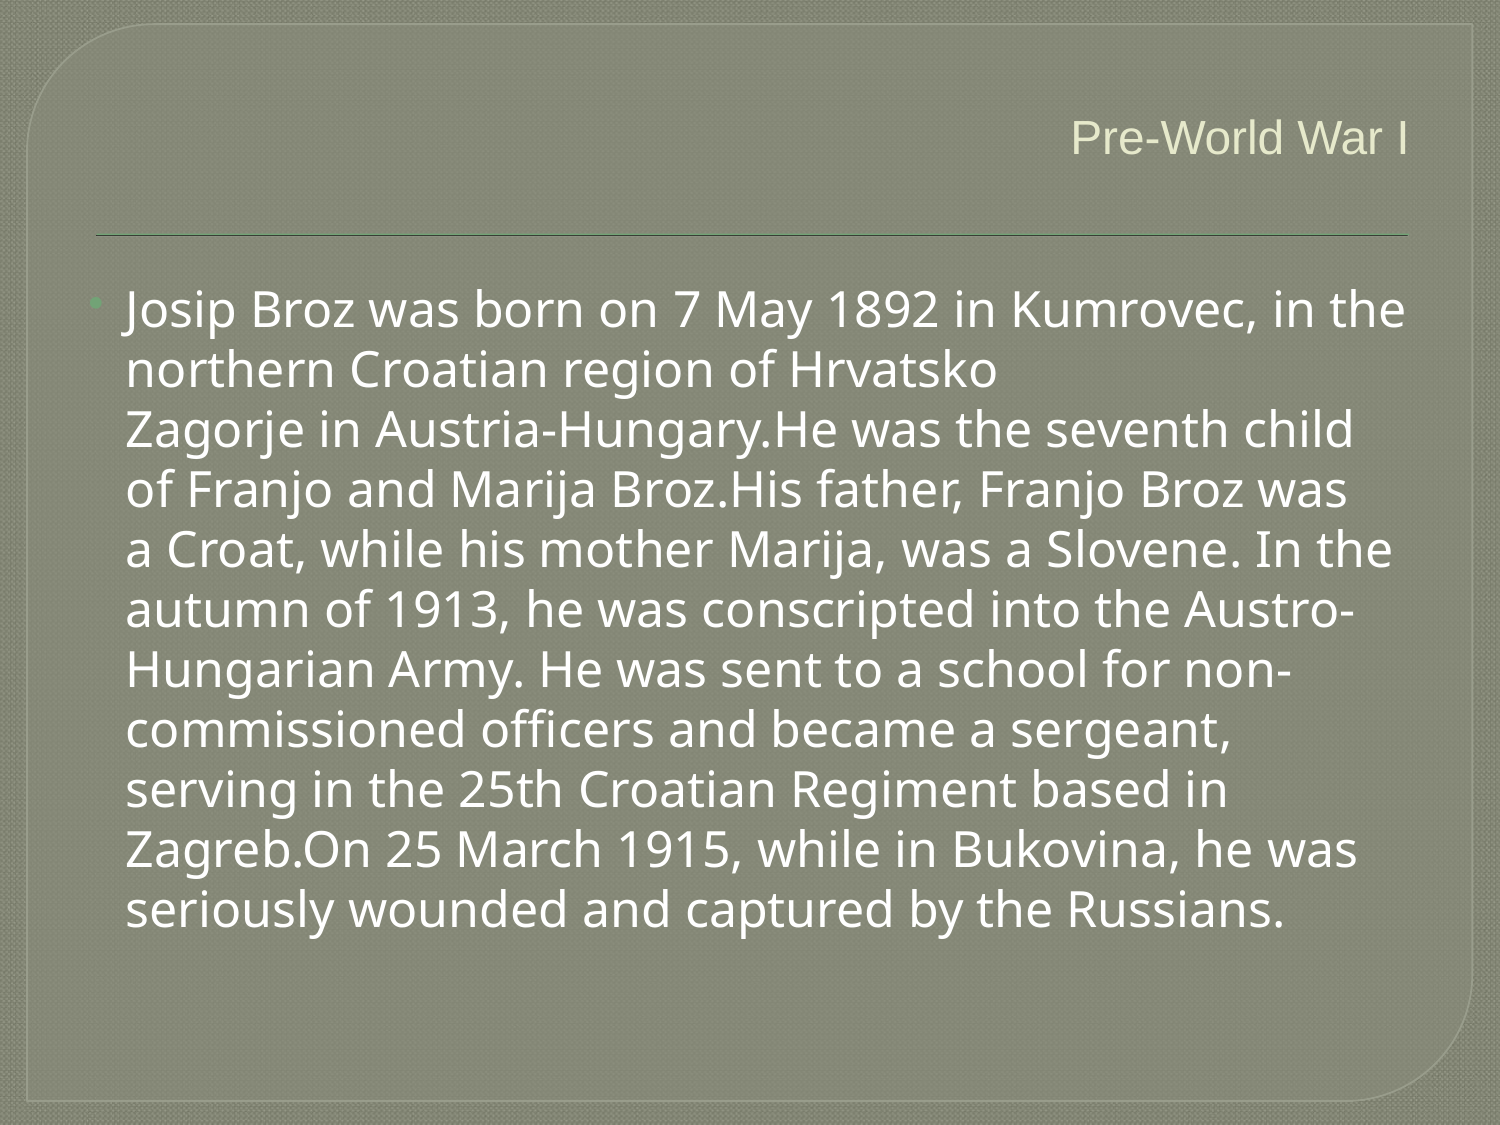

# Pre-World War I
Josip Broz was born on 7 May 1892 in Kumrovec, in the northern Croatian region of Hrvatsko Zagorje in Austria-Hungary.He was the seventh child of Franjo and Marija Broz.His father, Franjo Broz was a Croat, while his mother Marija, was a Slovene. In the autumn of 1913, he was conscripted into the Austro-Hungarian Army. He was sent to a school for non-commissioned officers and became a sergeant, serving in the 25th Croatian Regiment based in Zagreb.On 25 March 1915, while in Bukovina, he was seriously wounded and captured by the Russians.